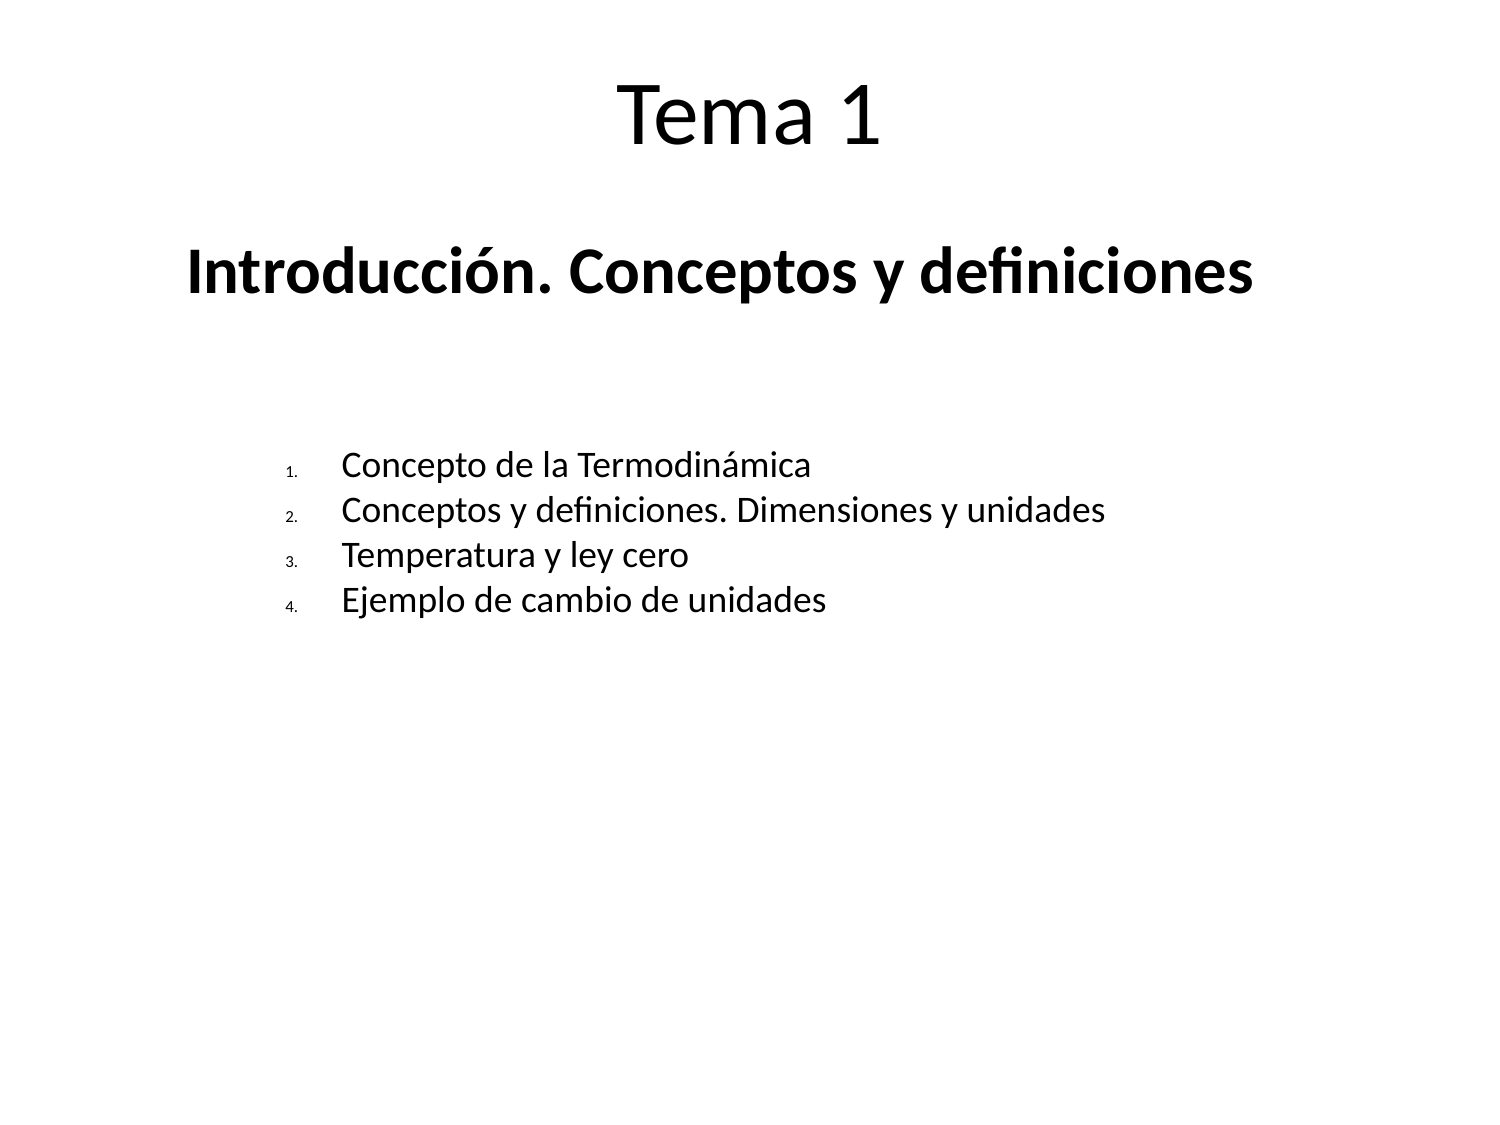

# Tema 1
Introducción. Conceptos y definiciones
Concepto de la Termodinámica
Conceptos y definiciones. Dimensiones y unidades
Temperatura y ley cero
Ejemplo de cambio de unidades